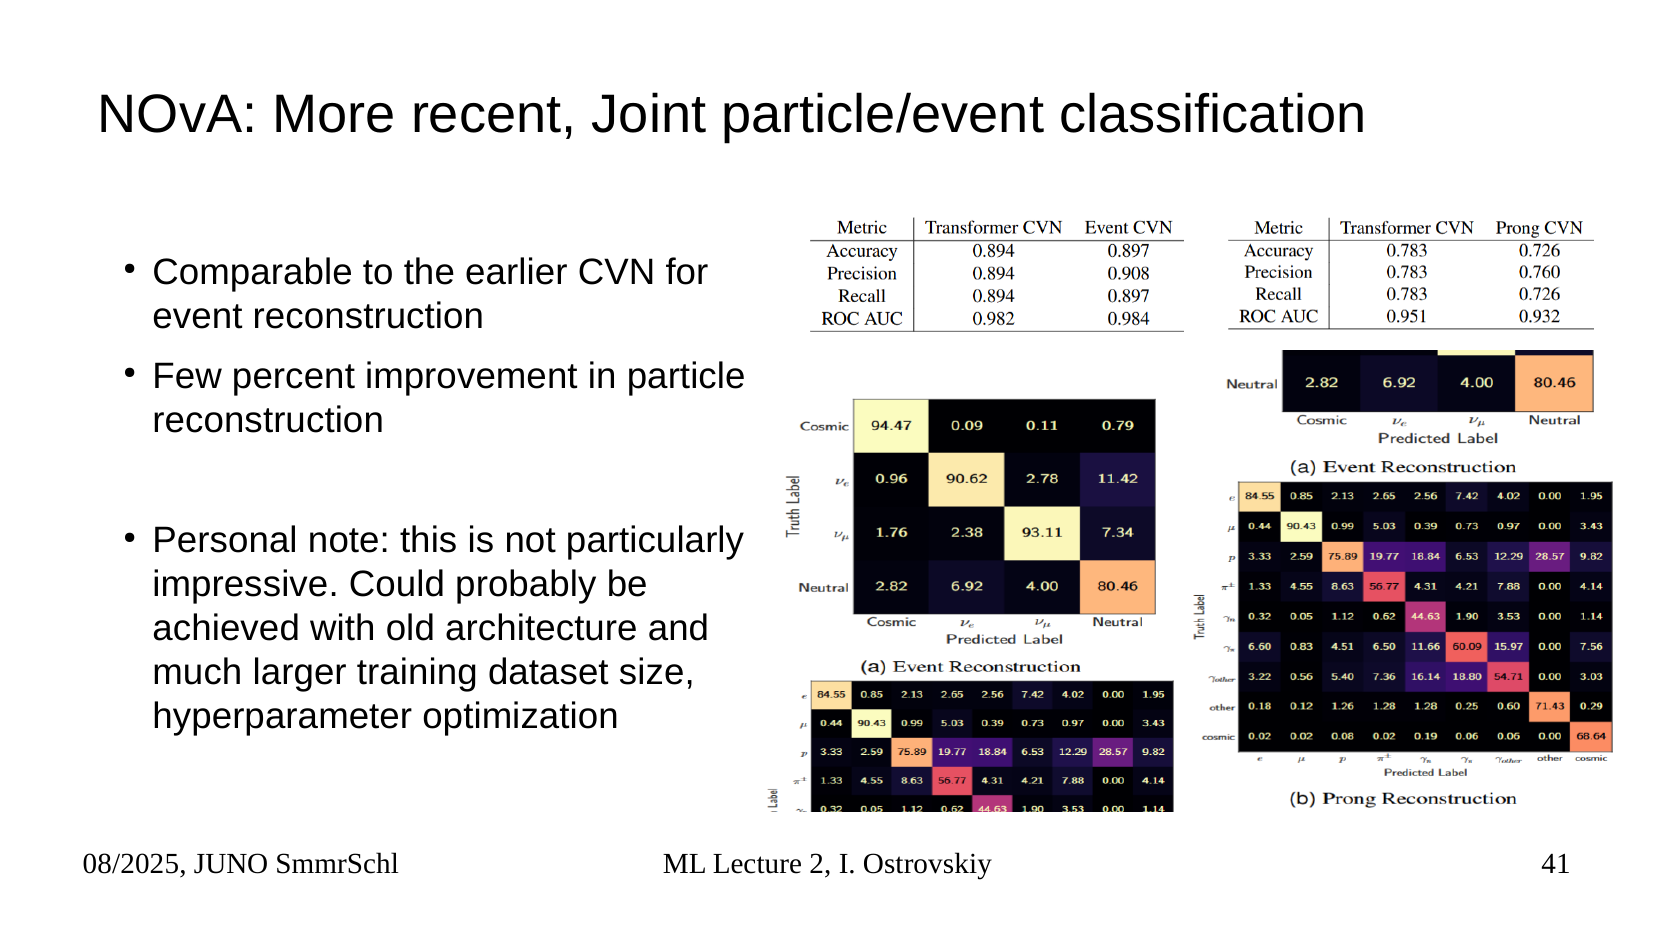

# NOvA: More recent, Joint particle/event classification
Comparable to the earlier CVN for event reconstruction
Few percent improvement in particle reconstruction
Personal note: this is not particularly impressive. Could probably be achieved with old architecture and much larger training dataset size, hyperparameter optimization
08/2025, JUNO SmmrSchl
ML Lecture 2, I. Ostrovskiy
41